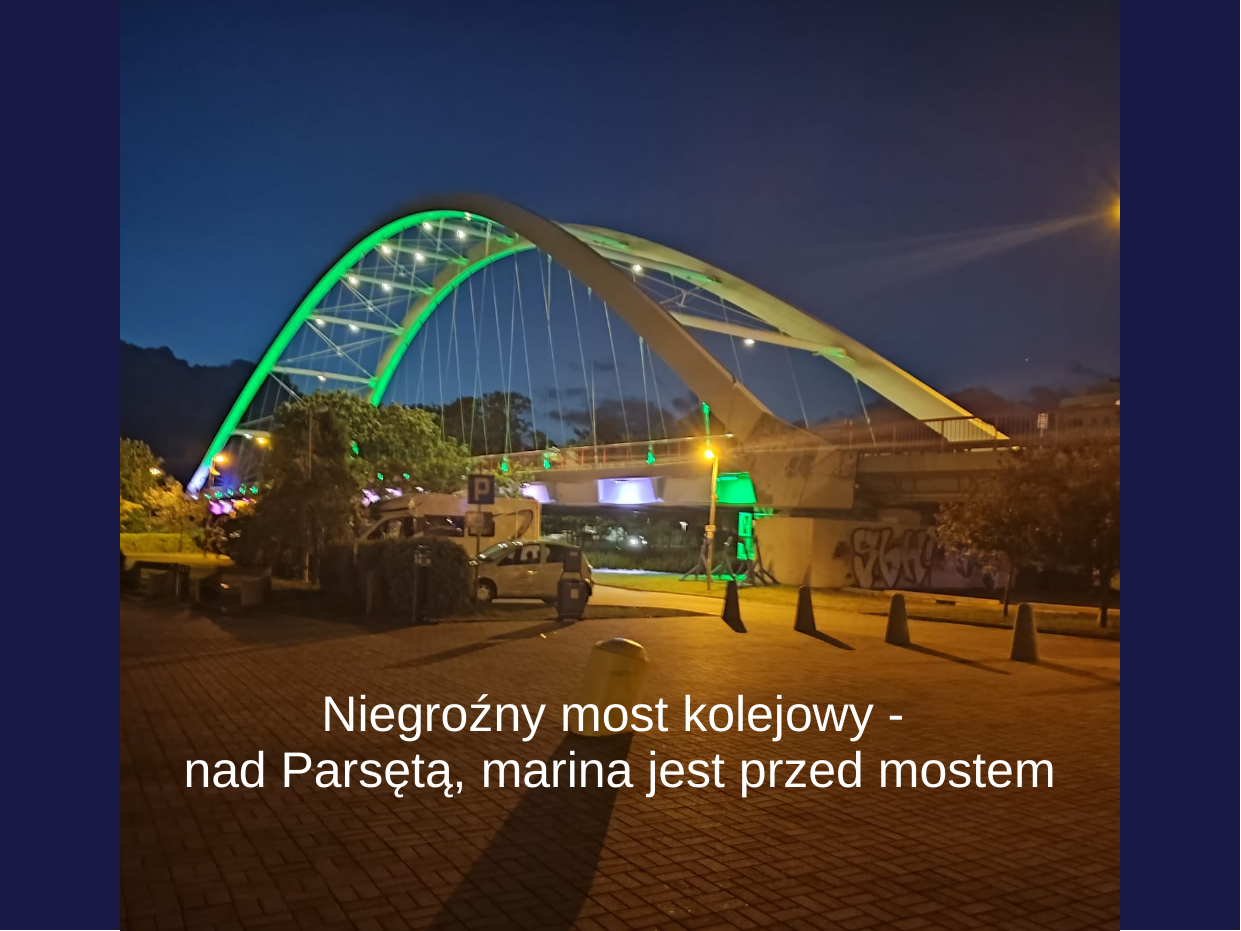

#
Niegroźny most kolejowy -
nad Parsętą, marina jest przed mostem